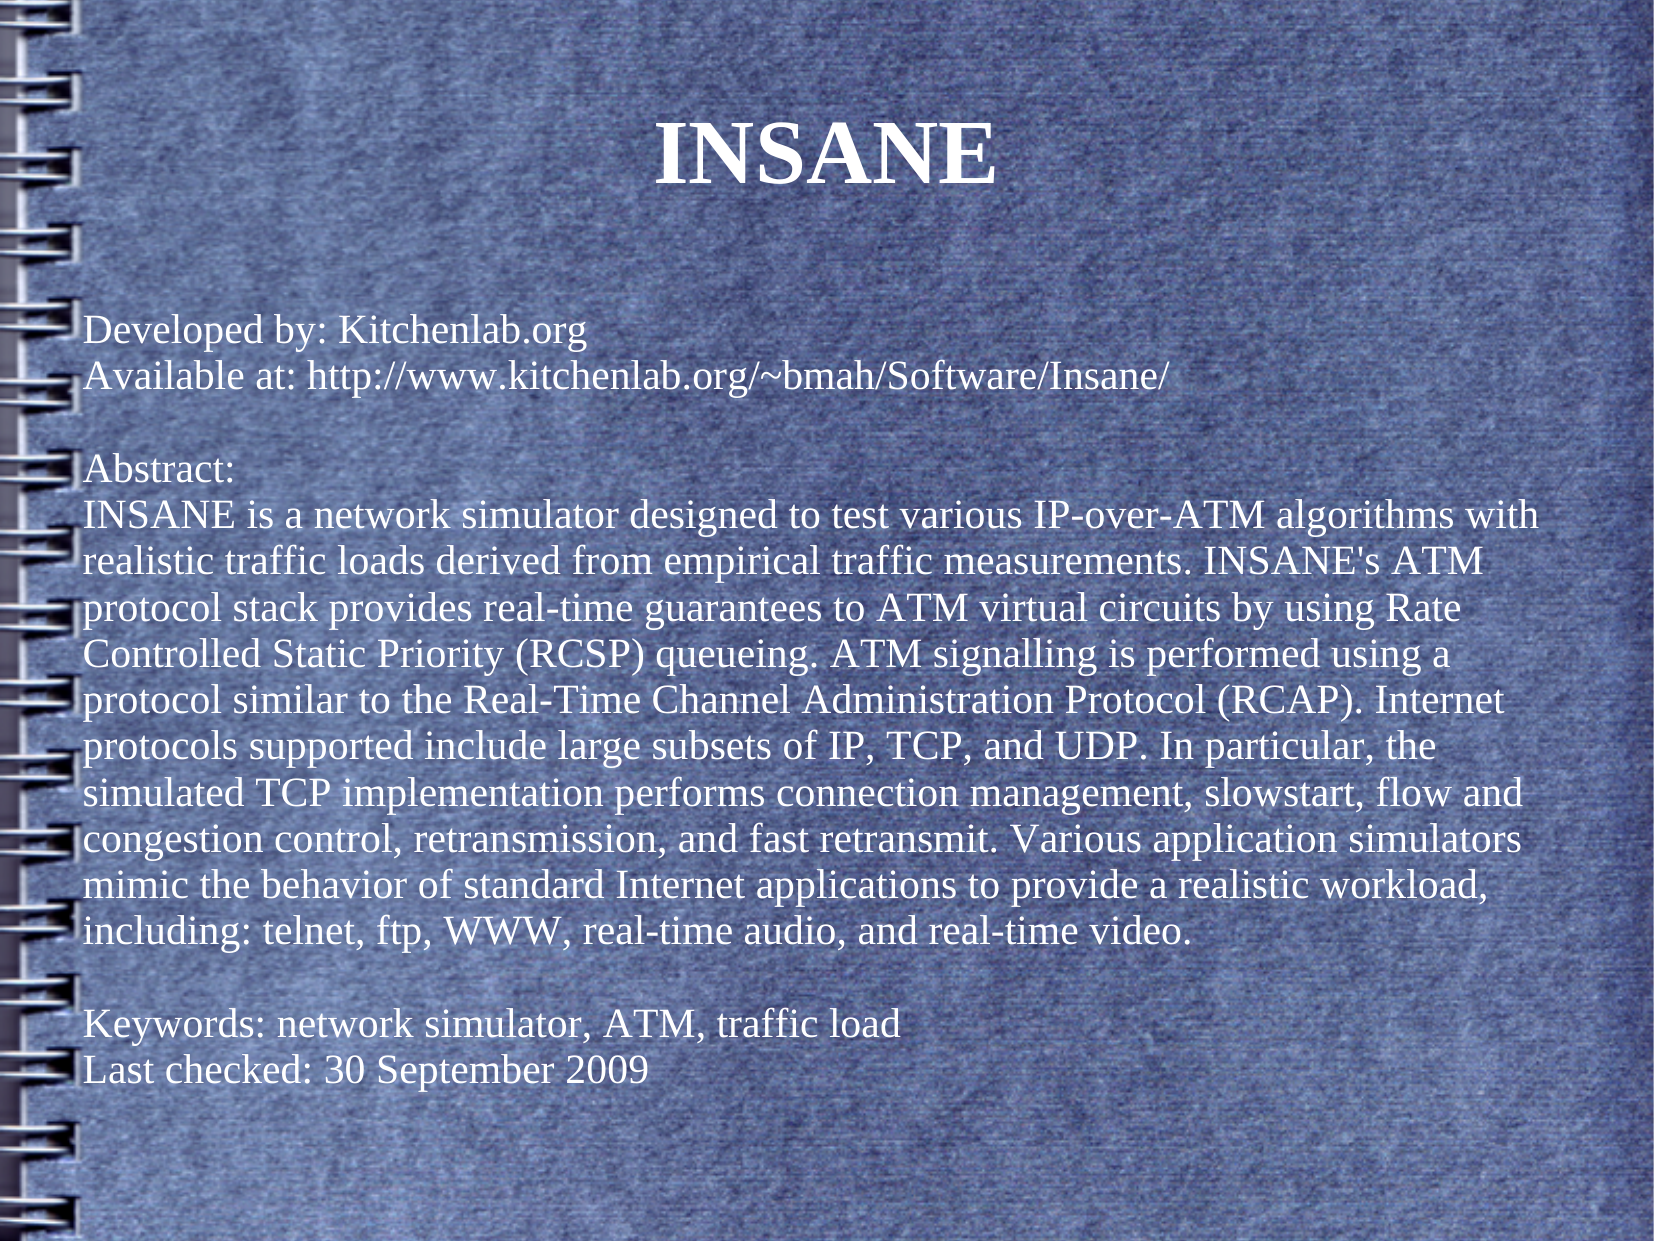

# INSANE
Developed by: Kitchenlab.org
Available at: http://www.kitchenlab.org/~bmah/Software/Insane/
Abstract:
INSANE is a network simulator designed to test various IP-over-ATM algorithms with realistic traffic loads derived from empirical traffic measurements. INSANE's ATM protocol stack provides real-time guarantees to ATM virtual circuits by using Rate Controlled Static Priority (RCSP) queueing. ATM signalling is performed using a protocol similar to the Real-Time Channel Administration Protocol (RCAP). Internet protocols supported include large subsets of IP, TCP, and UDP. In particular, the simulated TCP implementation performs connection management, slowstart, flow and congestion control, retransmission, and fast retransmit. Various application simulators mimic the behavior of standard Internet applications to provide a realistic workload, including: telnet, ftp, WWW, real-time audio, and real-time video.
Keywords: network simulator, ATM, traffic load
Last checked: 30 September 2009